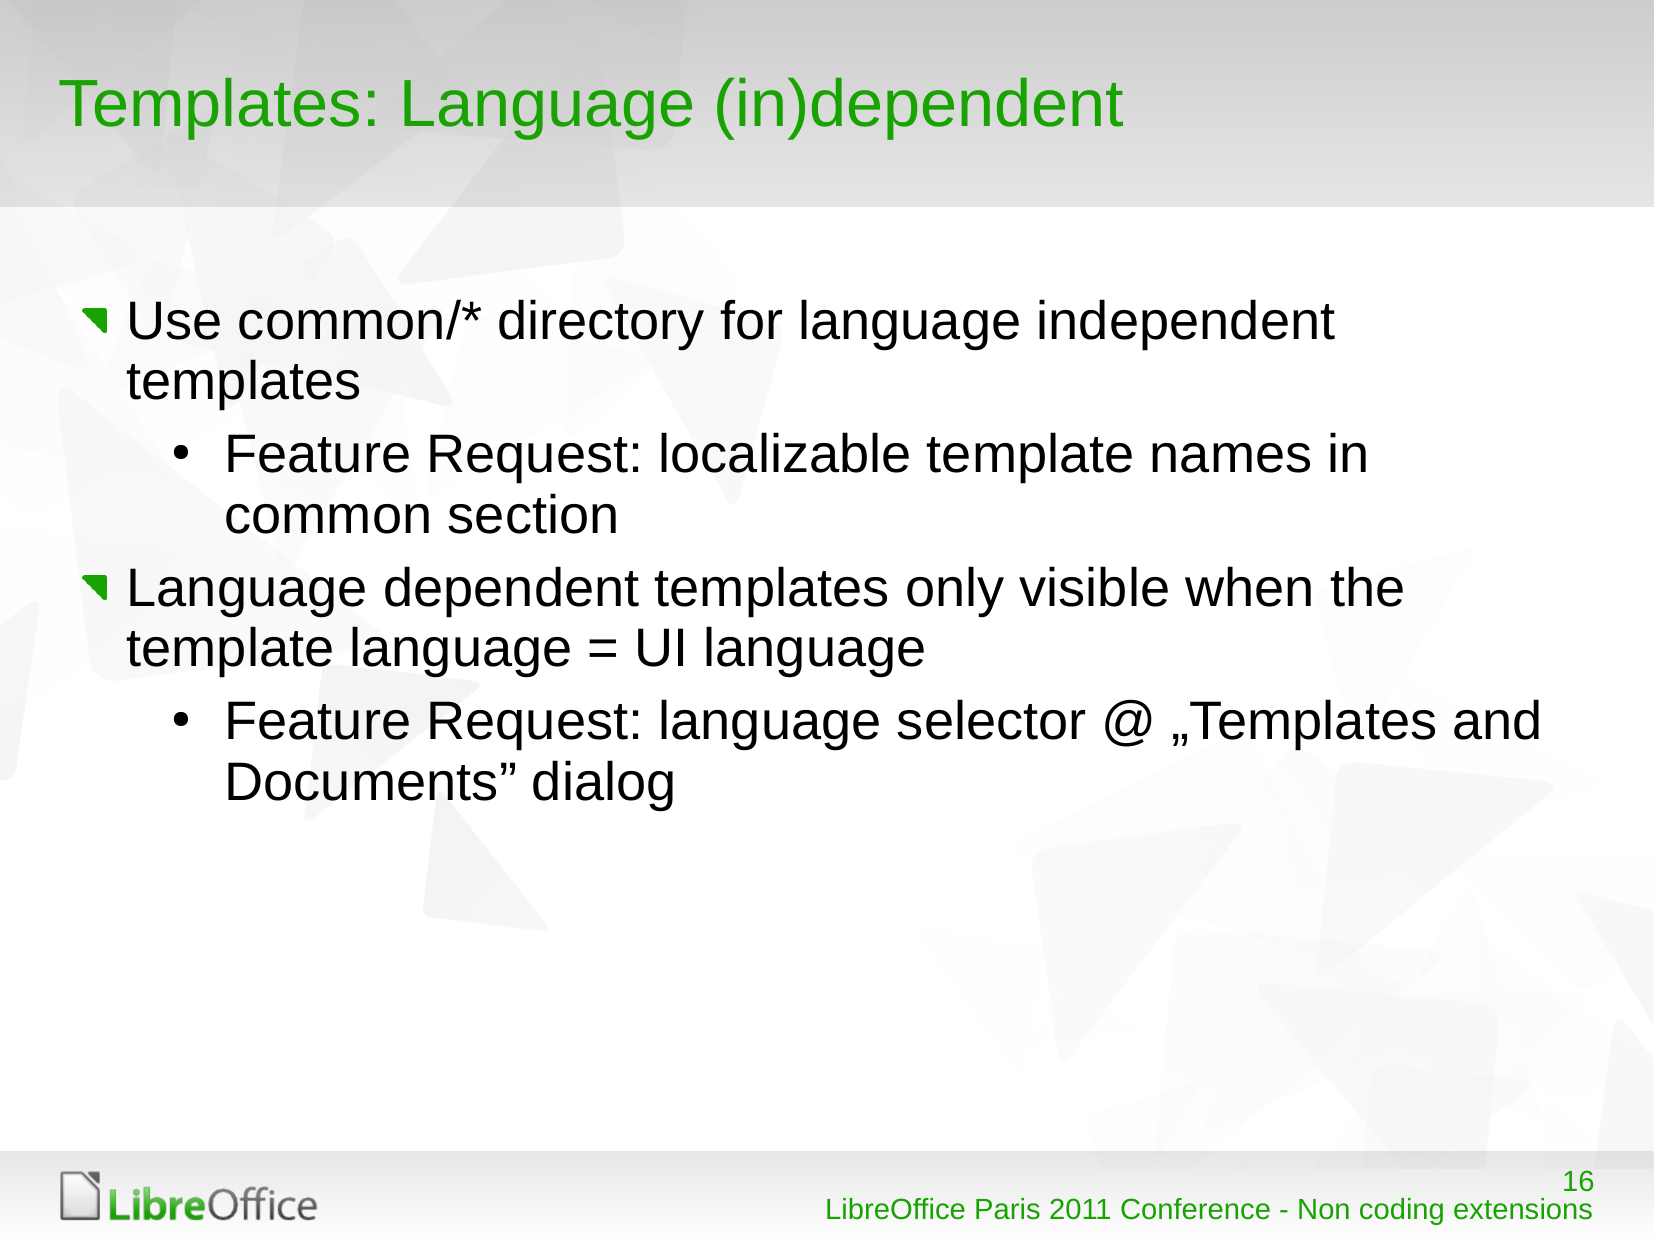

# Templates: Language (in)dependent
Use common/* directory for language independent templates
Feature Request: localizable template names in common section
Language dependent templates only visible when the template language = UI language
Feature Request: language selector @ „Templates and Documents” dialog
16
LibreOffice Paris 2011 Conference - Non coding extensions